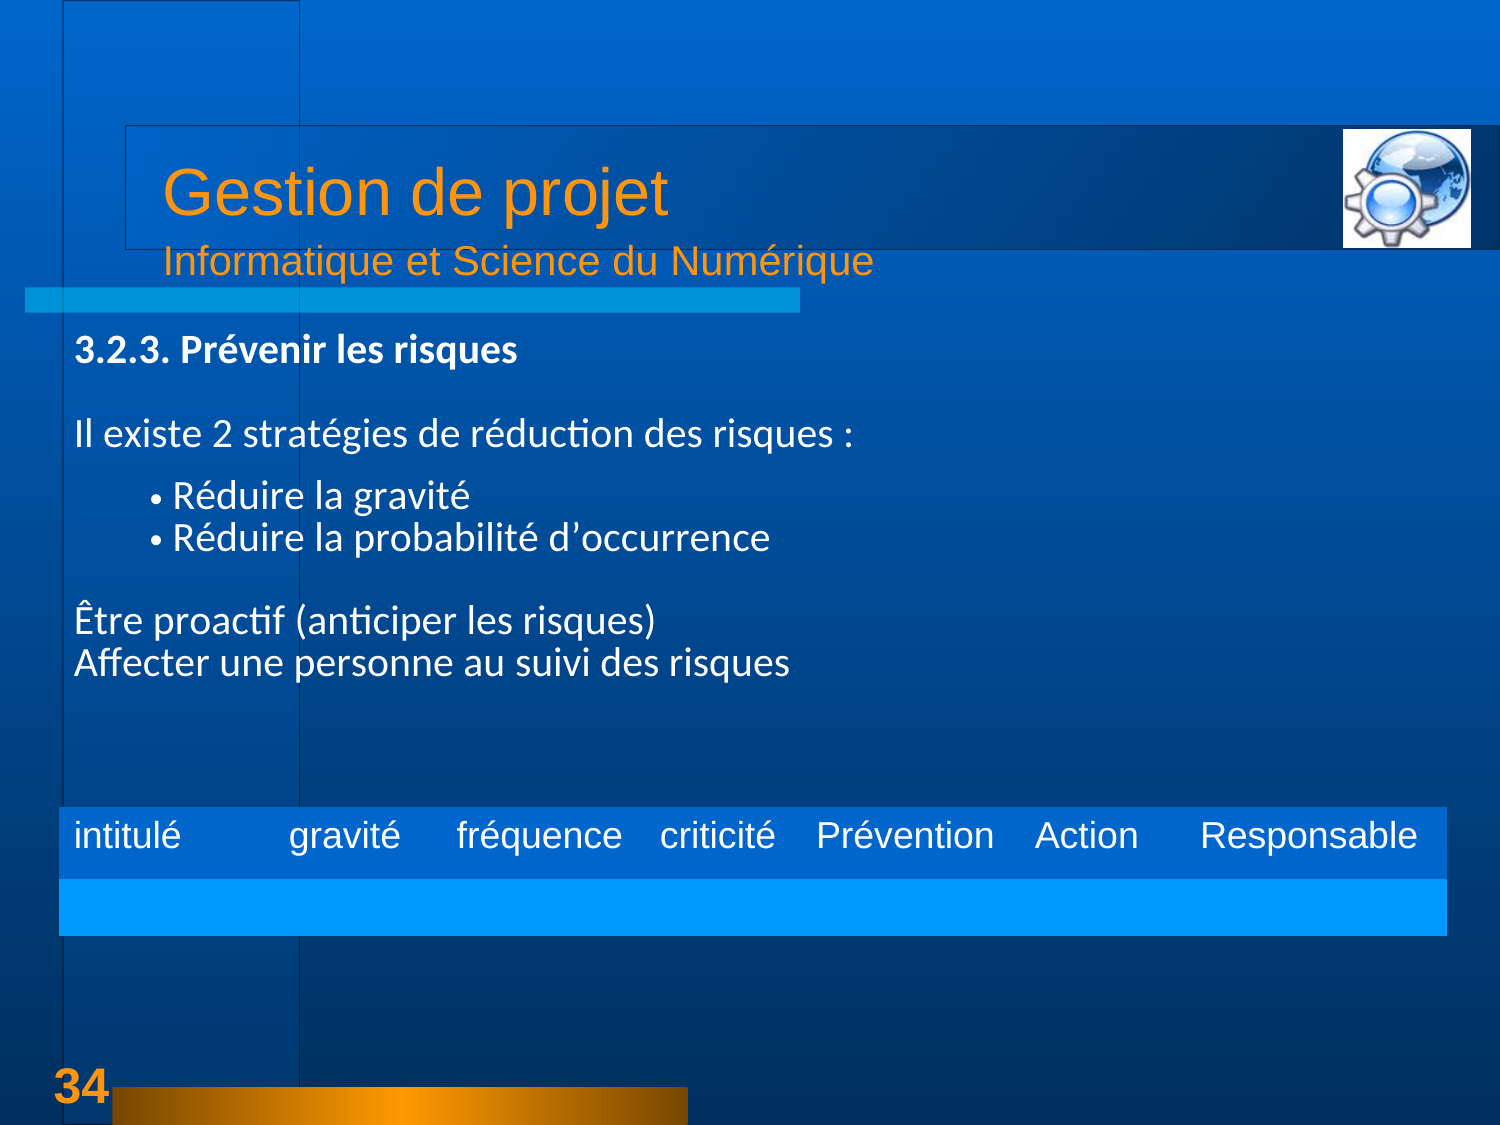

3.2.3. Prévenir les risques
Il existe 2 stratégies de réduction des risques :
 Réduire la gravité
 Réduire la probabilité d’occurrence
Être proactif (anticiper les risques)
Affecter une personne au suivi des risques
| intitulé | gravité | fréquence | criticité | Prévention | Action | Responsable |
| --- | --- | --- | --- | --- | --- | --- |
| | | | | | | |